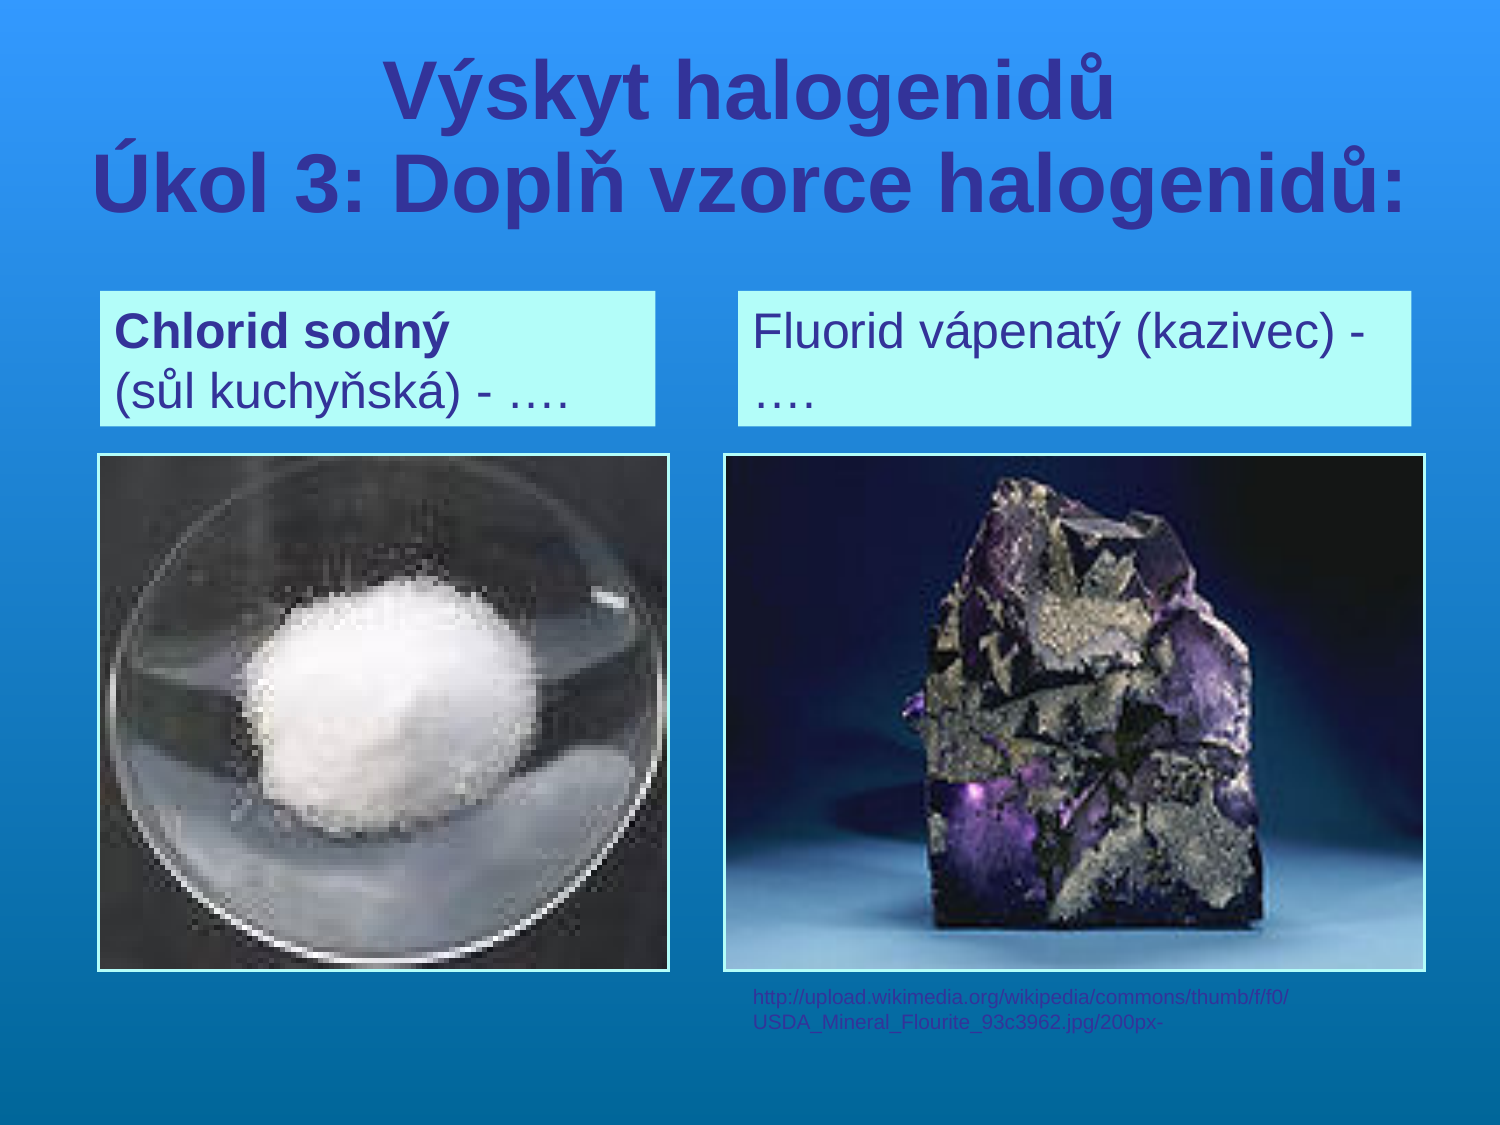

# Výskyt halogenidů Úkol 3: Doplň vzorce halogenidů:
Chlorid sodný (sůl kuchyňská) - ….
Fluorid vápenatý (kazivec) -….
http://upload.wikimedia.org/wikipedia/commons/thumb/f/f0/USDA_Mineral_Flourite_93c3962.jpg/200px-